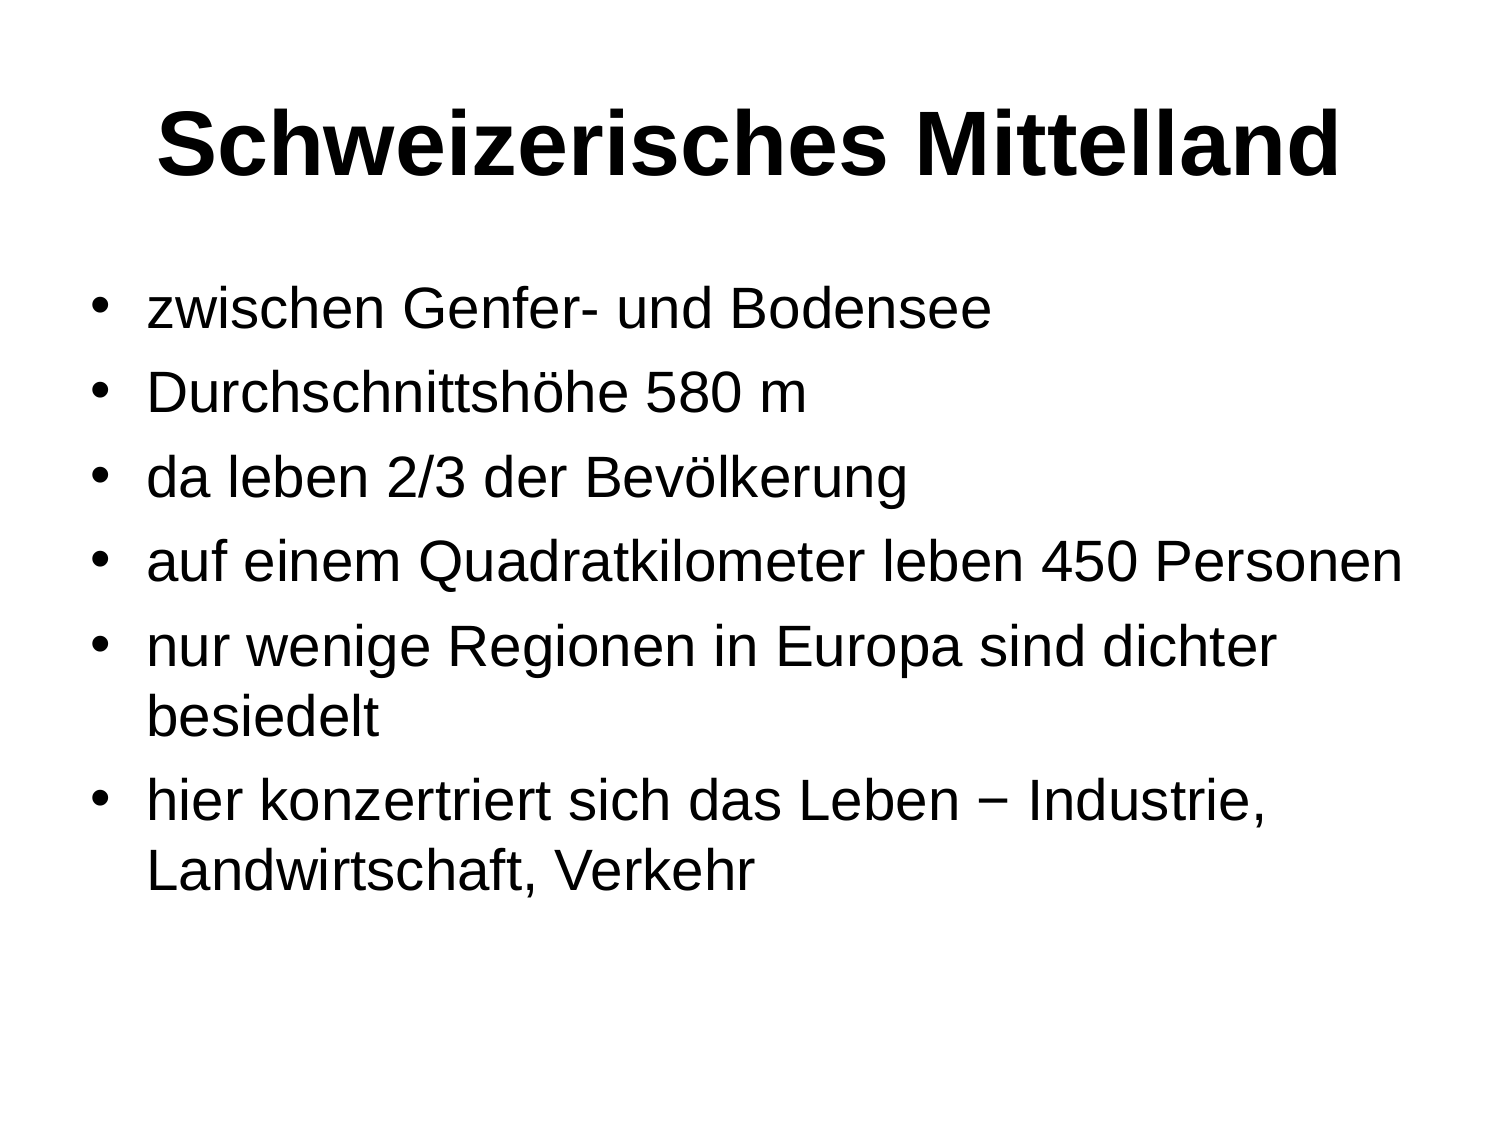

# Schweizerisches Mittelland
zwischen Genfer- und Bodensee
Durchschnittshöhe 580 m
da leben 2/3 der Bevölkerung
auf einem Quadratkilometer leben 450 Personen
nur wenige Regionen in Europa sind dichter besiedelt
hier konzertriert sich das Leben − Industrie, Landwirtschaft, Verkehr